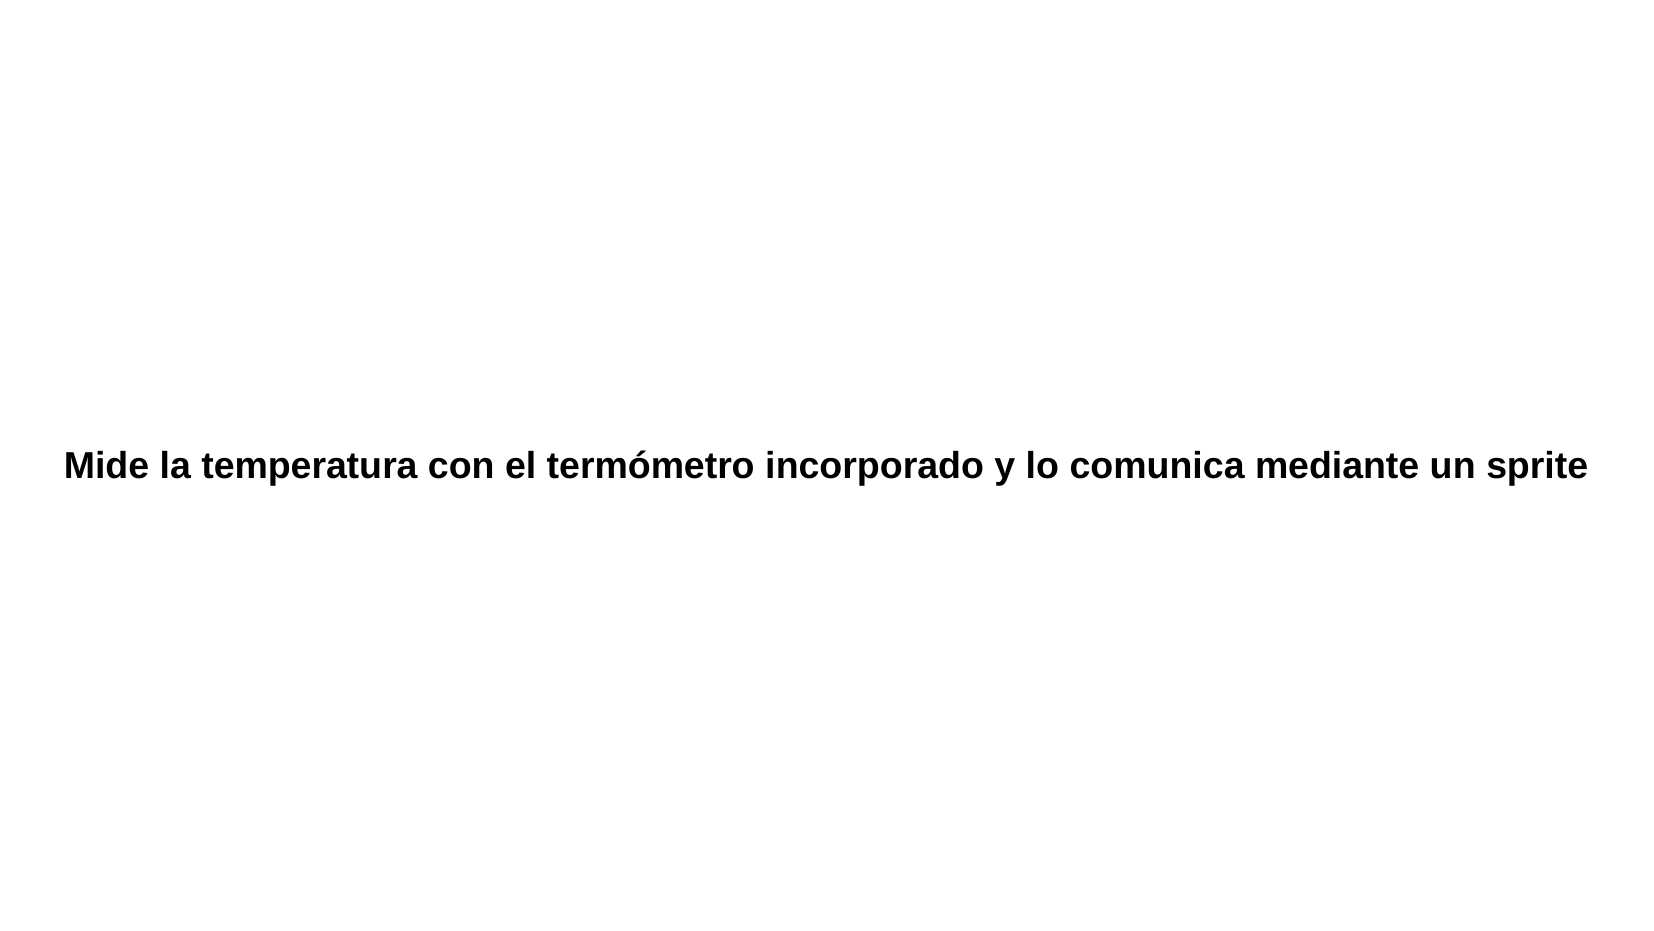

Mide la temperatura con el termómetro incorporado y lo comunica mediante un sprite